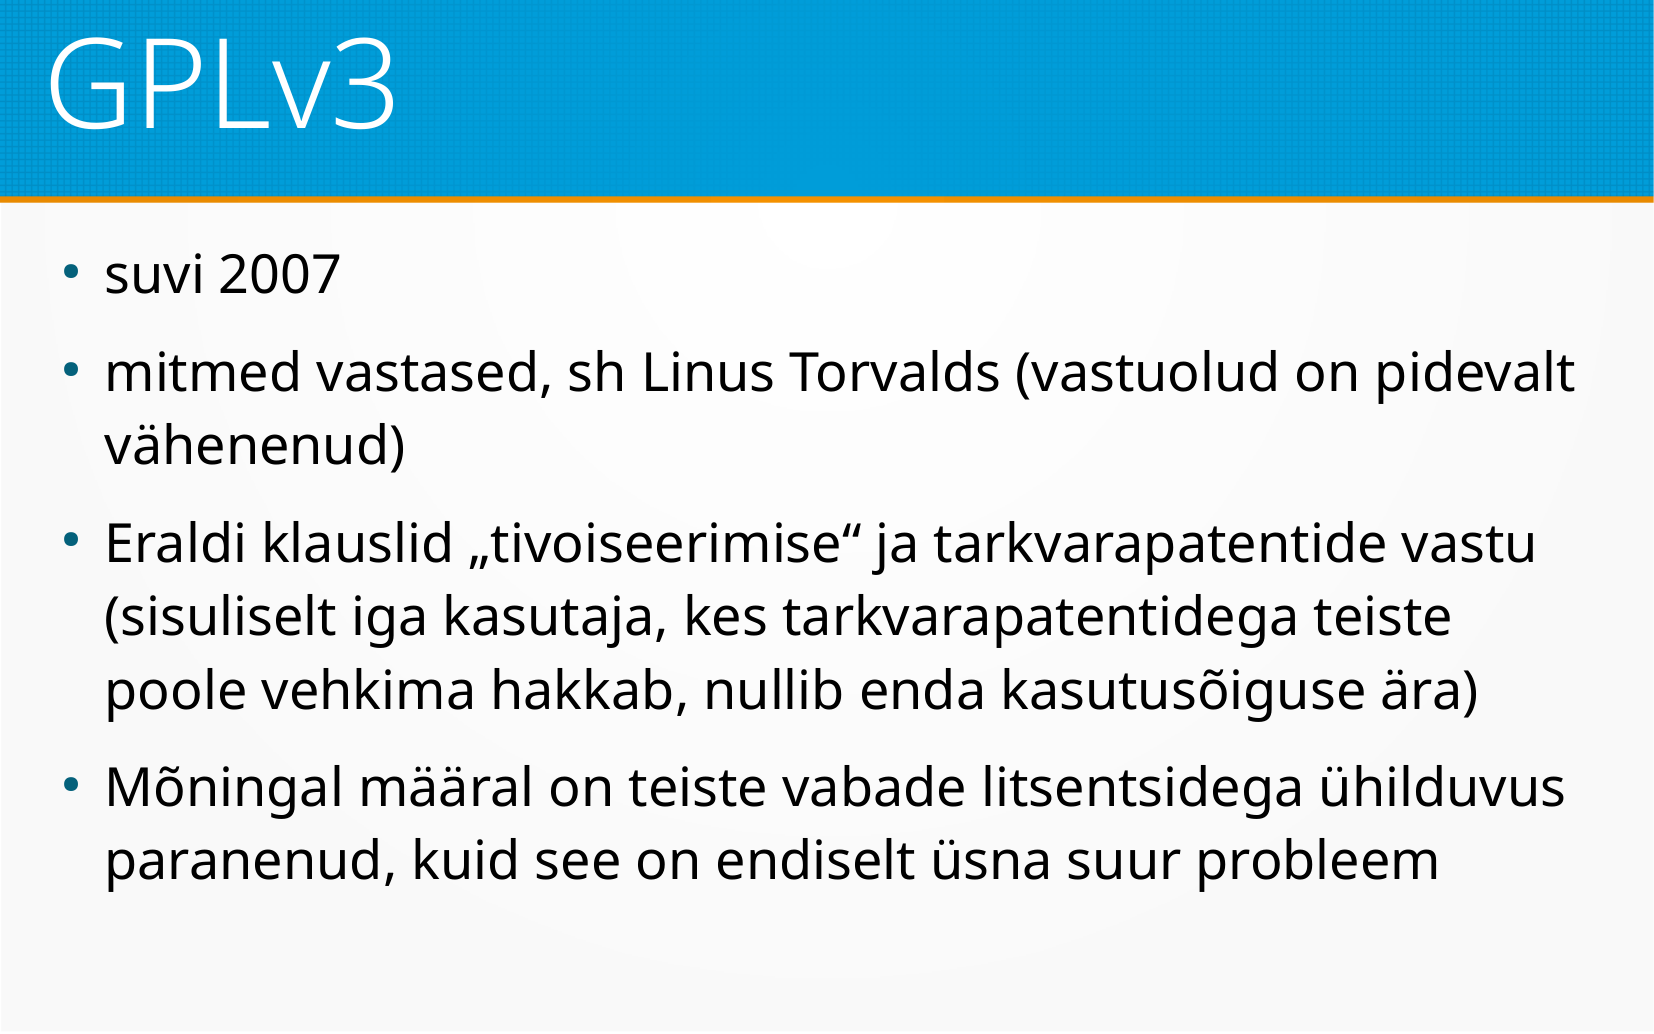

# GPLv3
suvi 2007
mitmed vastased, sh Linus Torvalds (vastuolud on pidevalt vähenenud)
Eraldi klauslid „tivoiseerimise“ ja tarkvarapatentide vastu (sisuliselt iga kasutaja, kes tarkvarapatentidega teiste poole vehkima hakkab, nullib enda kasutusõiguse ära)
Mõningal määral on teiste vabade litsentsidega ühilduvus paranenud, kuid see on endiselt üsna suur probleem